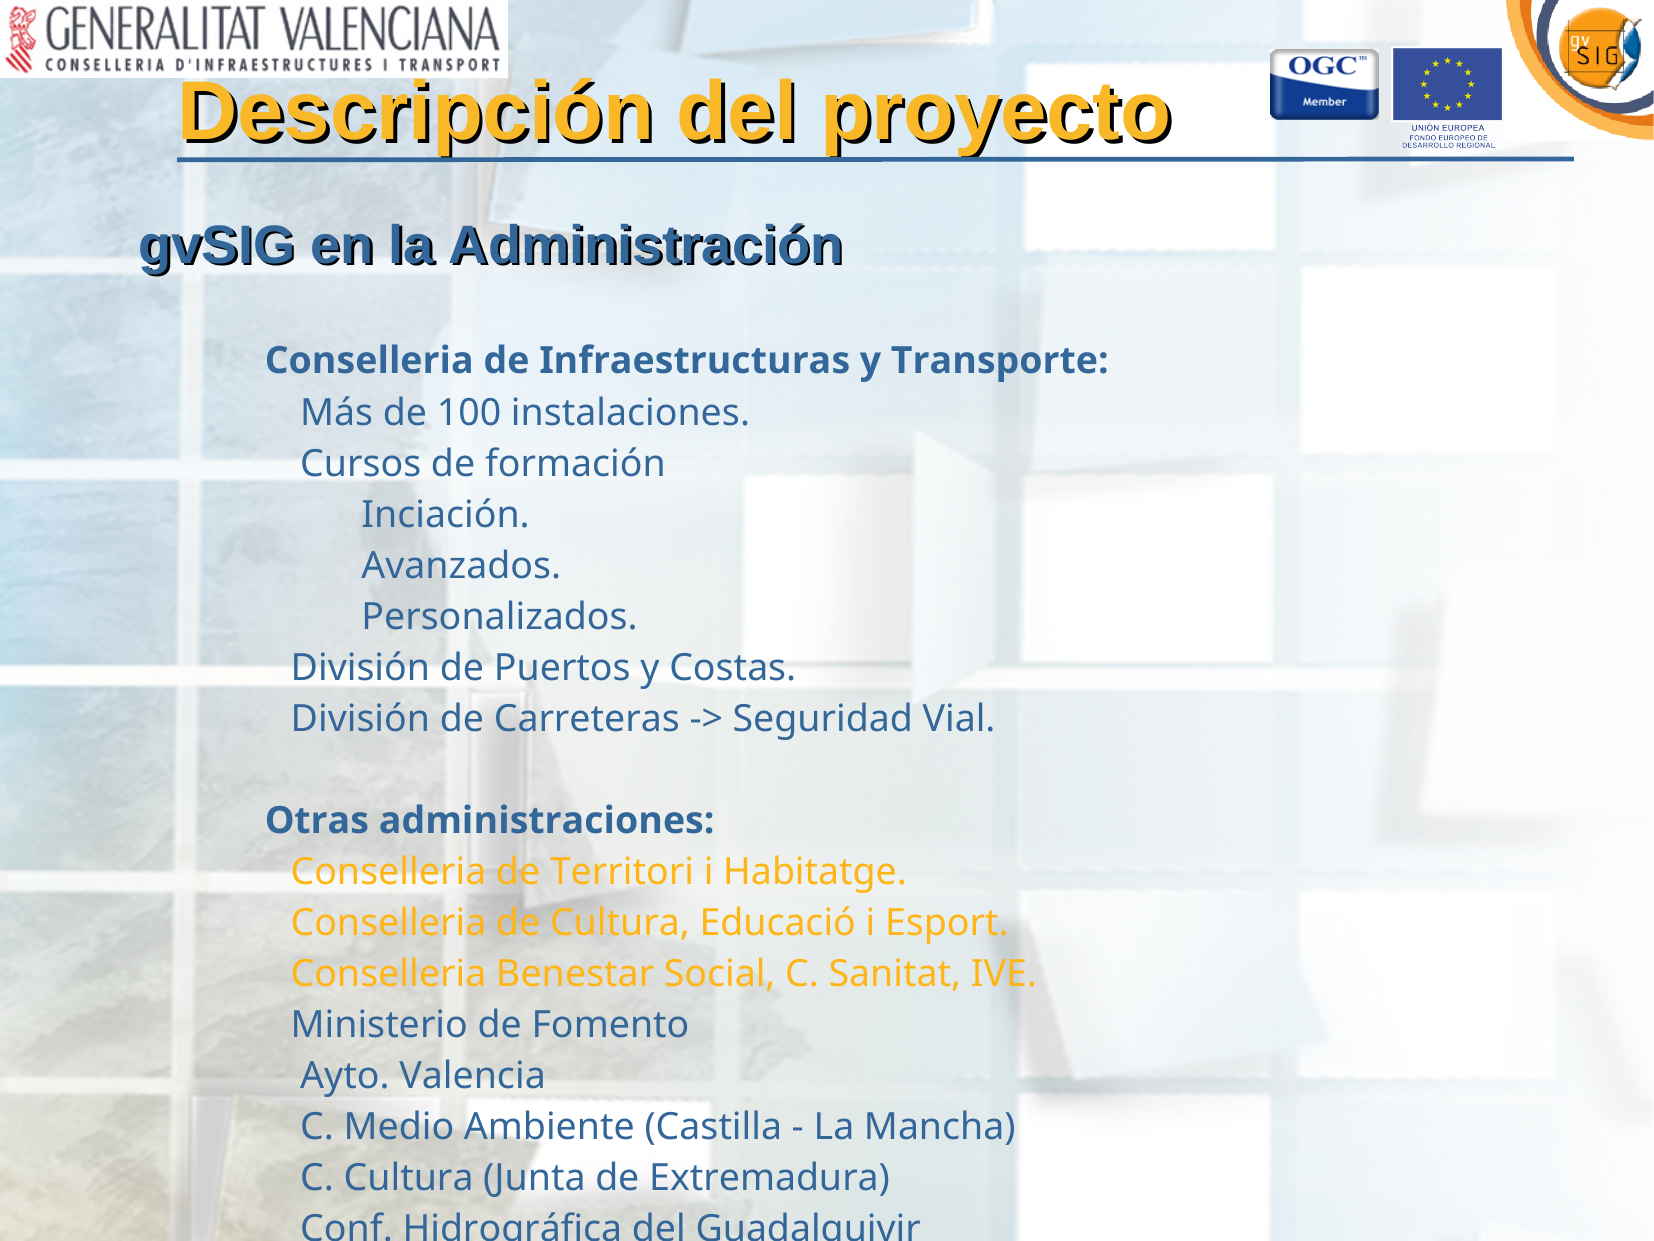

# Descripción del proyecto
gvSIG en la Administración
 Conselleria de Infraestructuras y Transporte:
 Más de 100 instalaciones.
 Cursos de formación
Inciación.
Avanzados.
Personalizados.
División de Puertos y Costas.
División de Carreteras -> Seguridad Vial.
 Otras administraciones:
Conselleria de Territori i Habitatge.
Conselleria de Cultura, Educació i Esport.
Conselleria Benestar Social, C. Sanitat, IVE.
Ministerio de Fomento
 Ayto. Valencia
 C. Medio Ambiente (Castilla - La Mancha)
 C. Cultura (Junta de Extremadura)
 Conf. Hidrográfica del Guadalquivir
 Ciudades Digitales: Teruel, Ronda